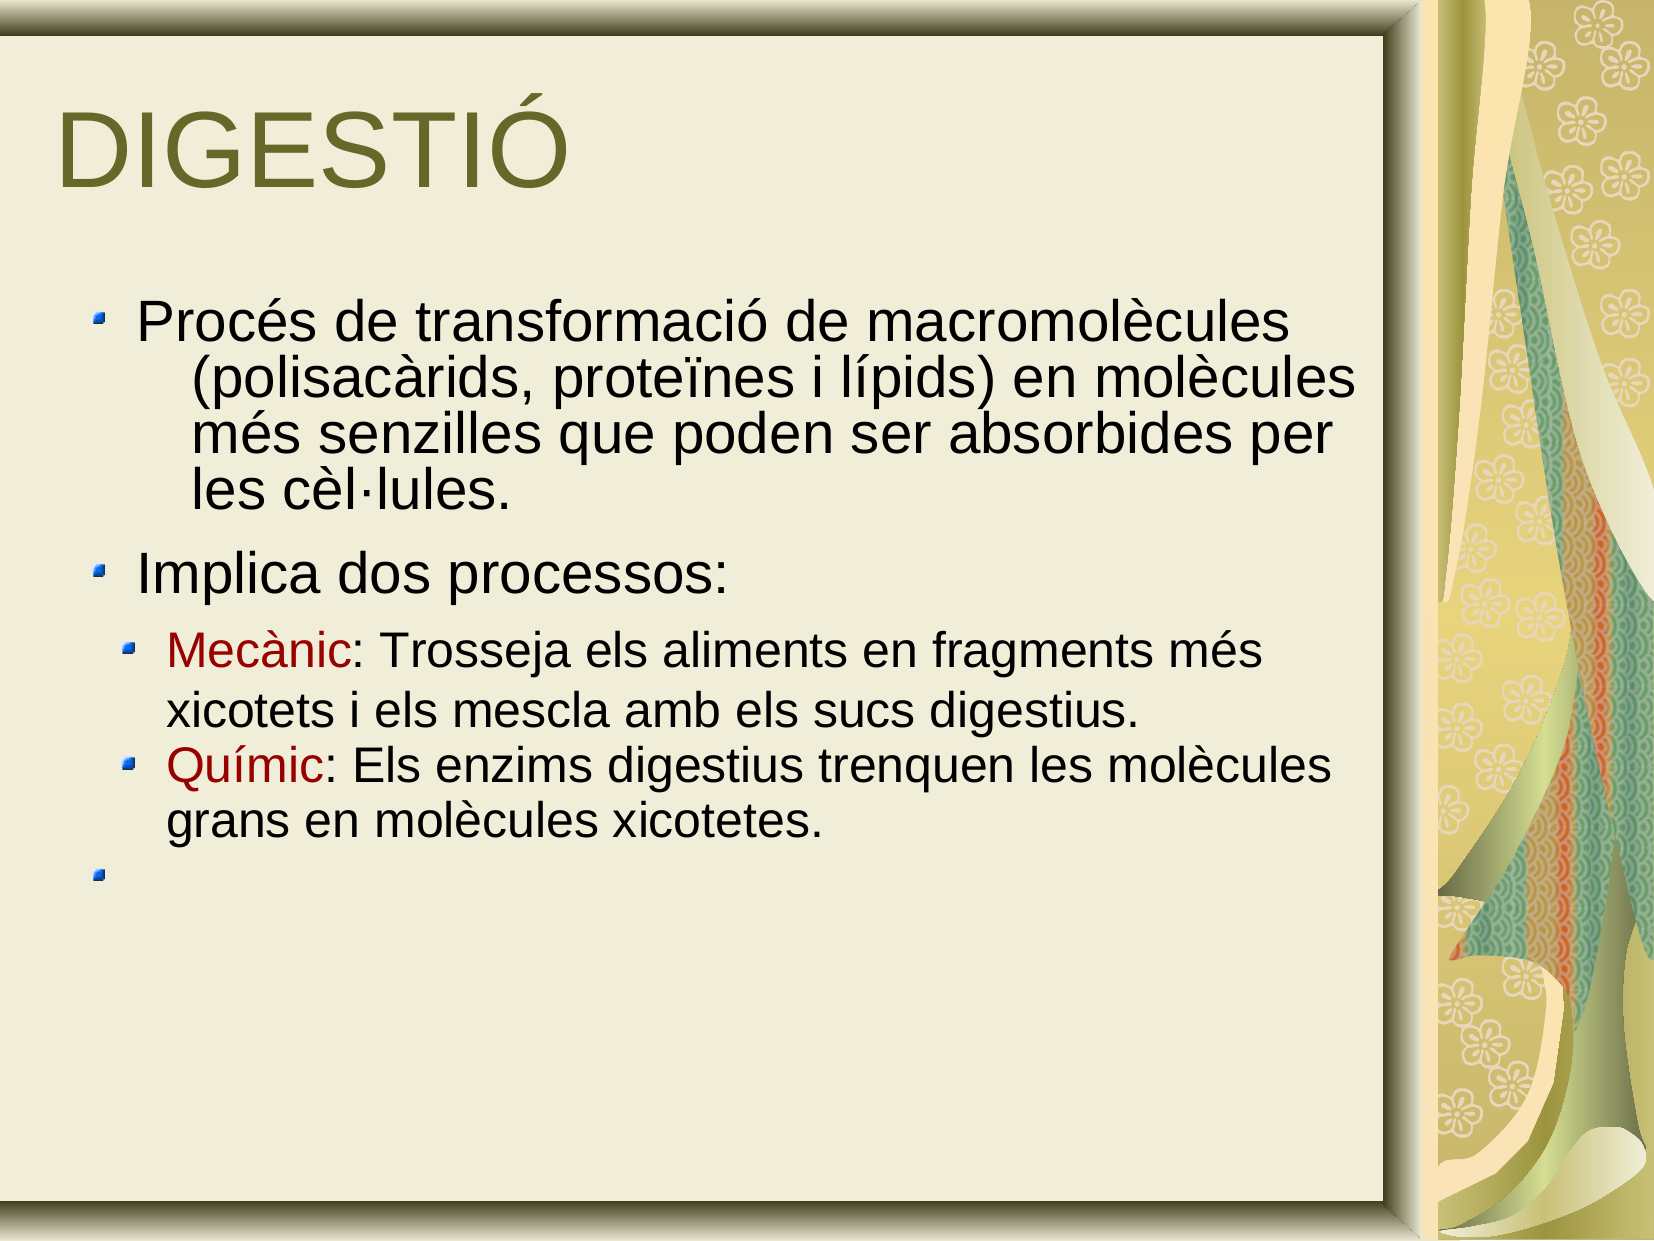

DIGESTIÓ
Procés de transformació de macromolècules (polisacàrids, proteïnes i lípids) en molècules més senzilles que poden ser absorbides per les cèl·lules.
Implica dos processos:
Mecànic: Trosseja els aliments en fragments més xicotets i els mescla amb els sucs digestius.
Químic: Els enzims digestius trenquen les molècules grans en molècules xicotetes.